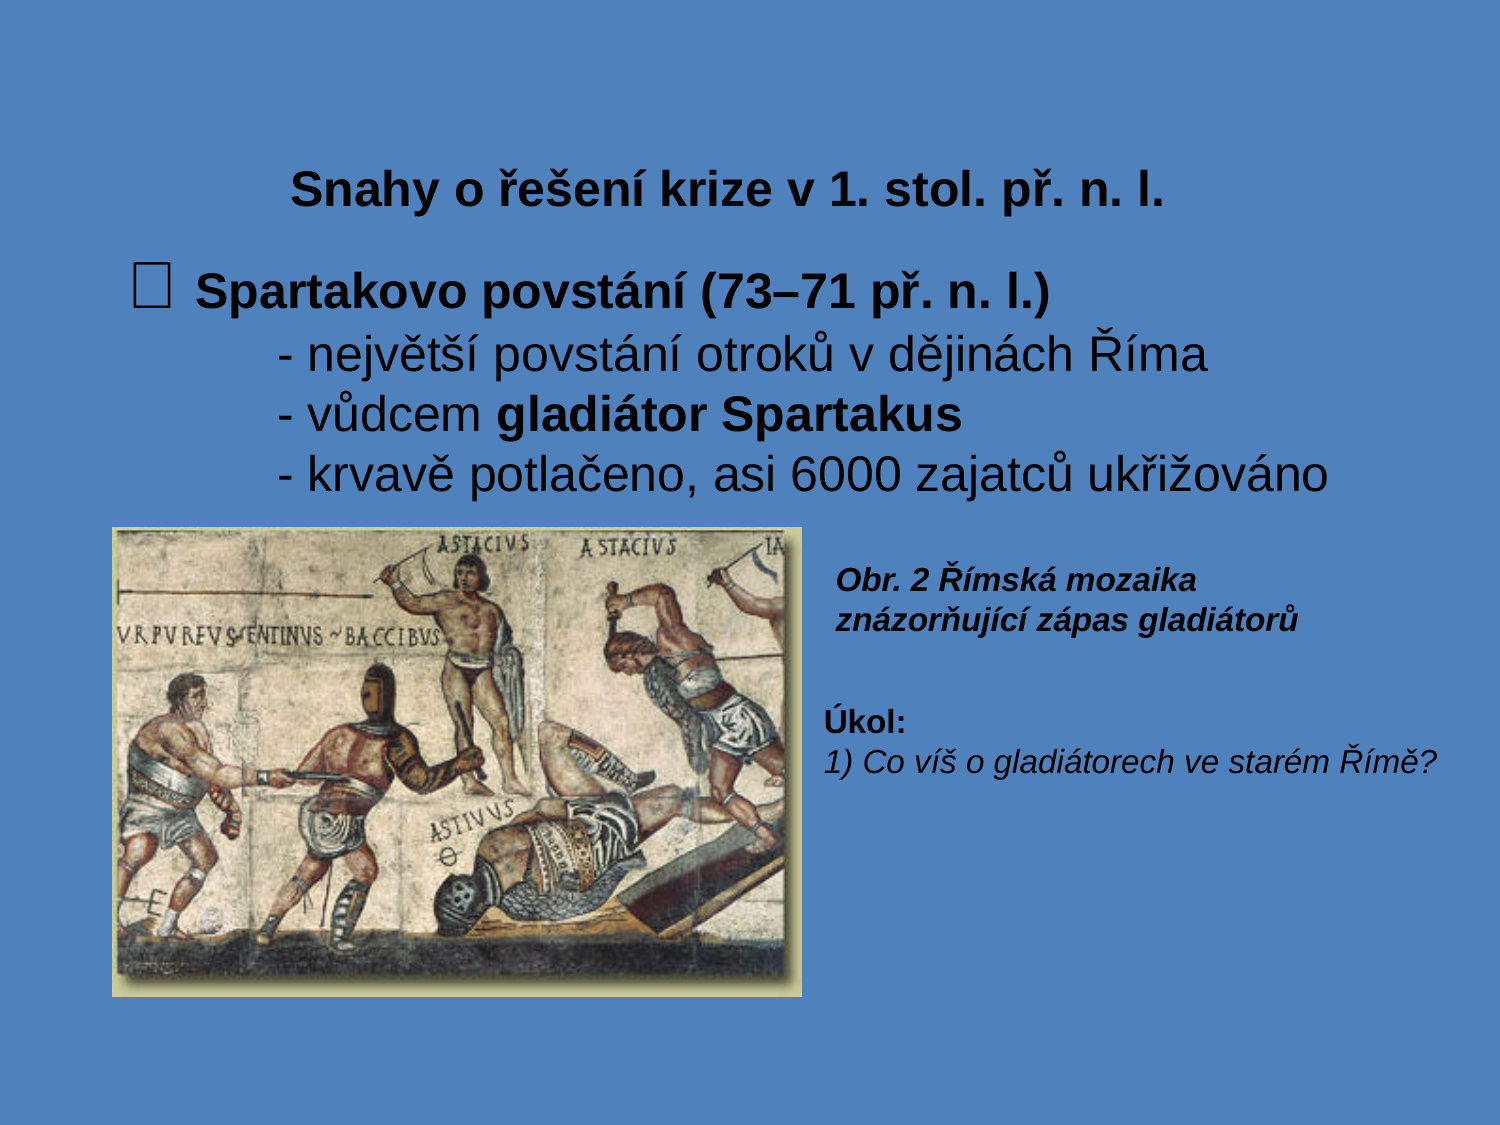

Snahy o řešení krize v 1. stol. př. n. l.
 Spartakovo povstání (73–71 př. n. l.)
	- největší povstání otroků v dějinách Říma
	- vůdcem gladiátor Spartakus
	- krvavě potlačeno, asi 6000 zajatců ukřižováno
Obr. 2 Římská mozaika znázorňující zápas gladiátorů
Úkol:
 Co víš o gladiátorech ve starém Římě?